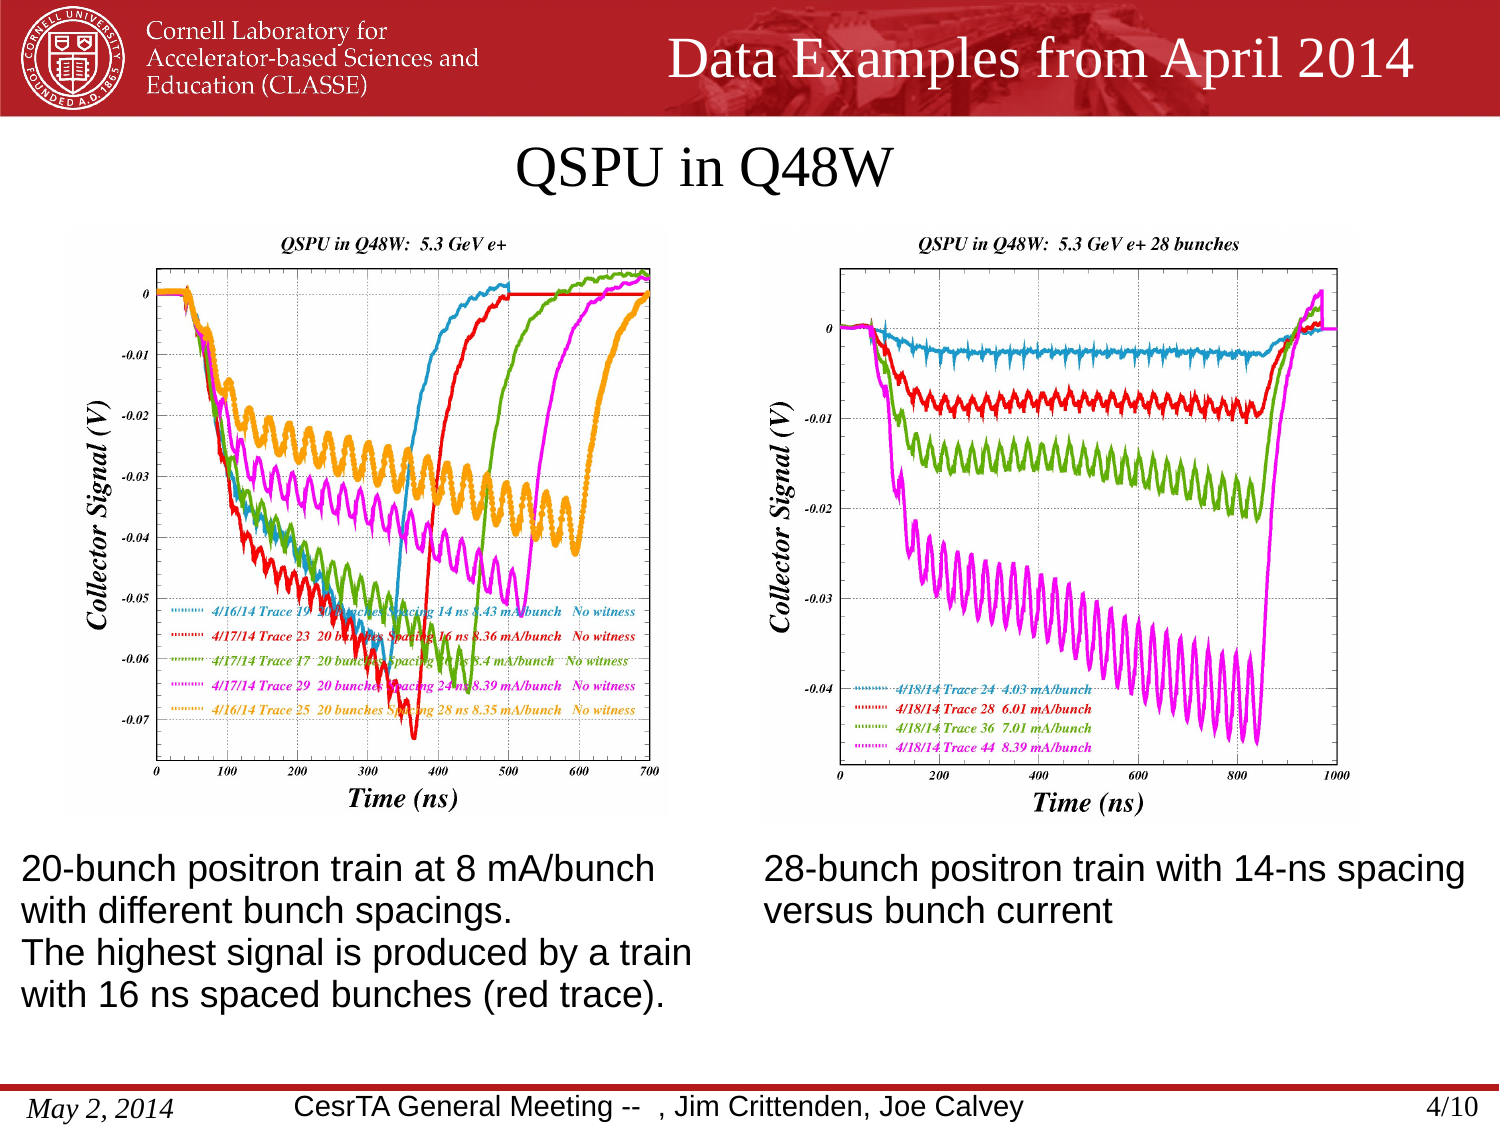

Data Examples from April 2014
#
QSPU in Q48W
20-bunch positron train at 8 mA/bunch with different bunch spacings.
The highest signal is produced by a train with 16 ns spaced bunches (red trace).
28-bunch positron train with 14-ns spacing versus bunch current